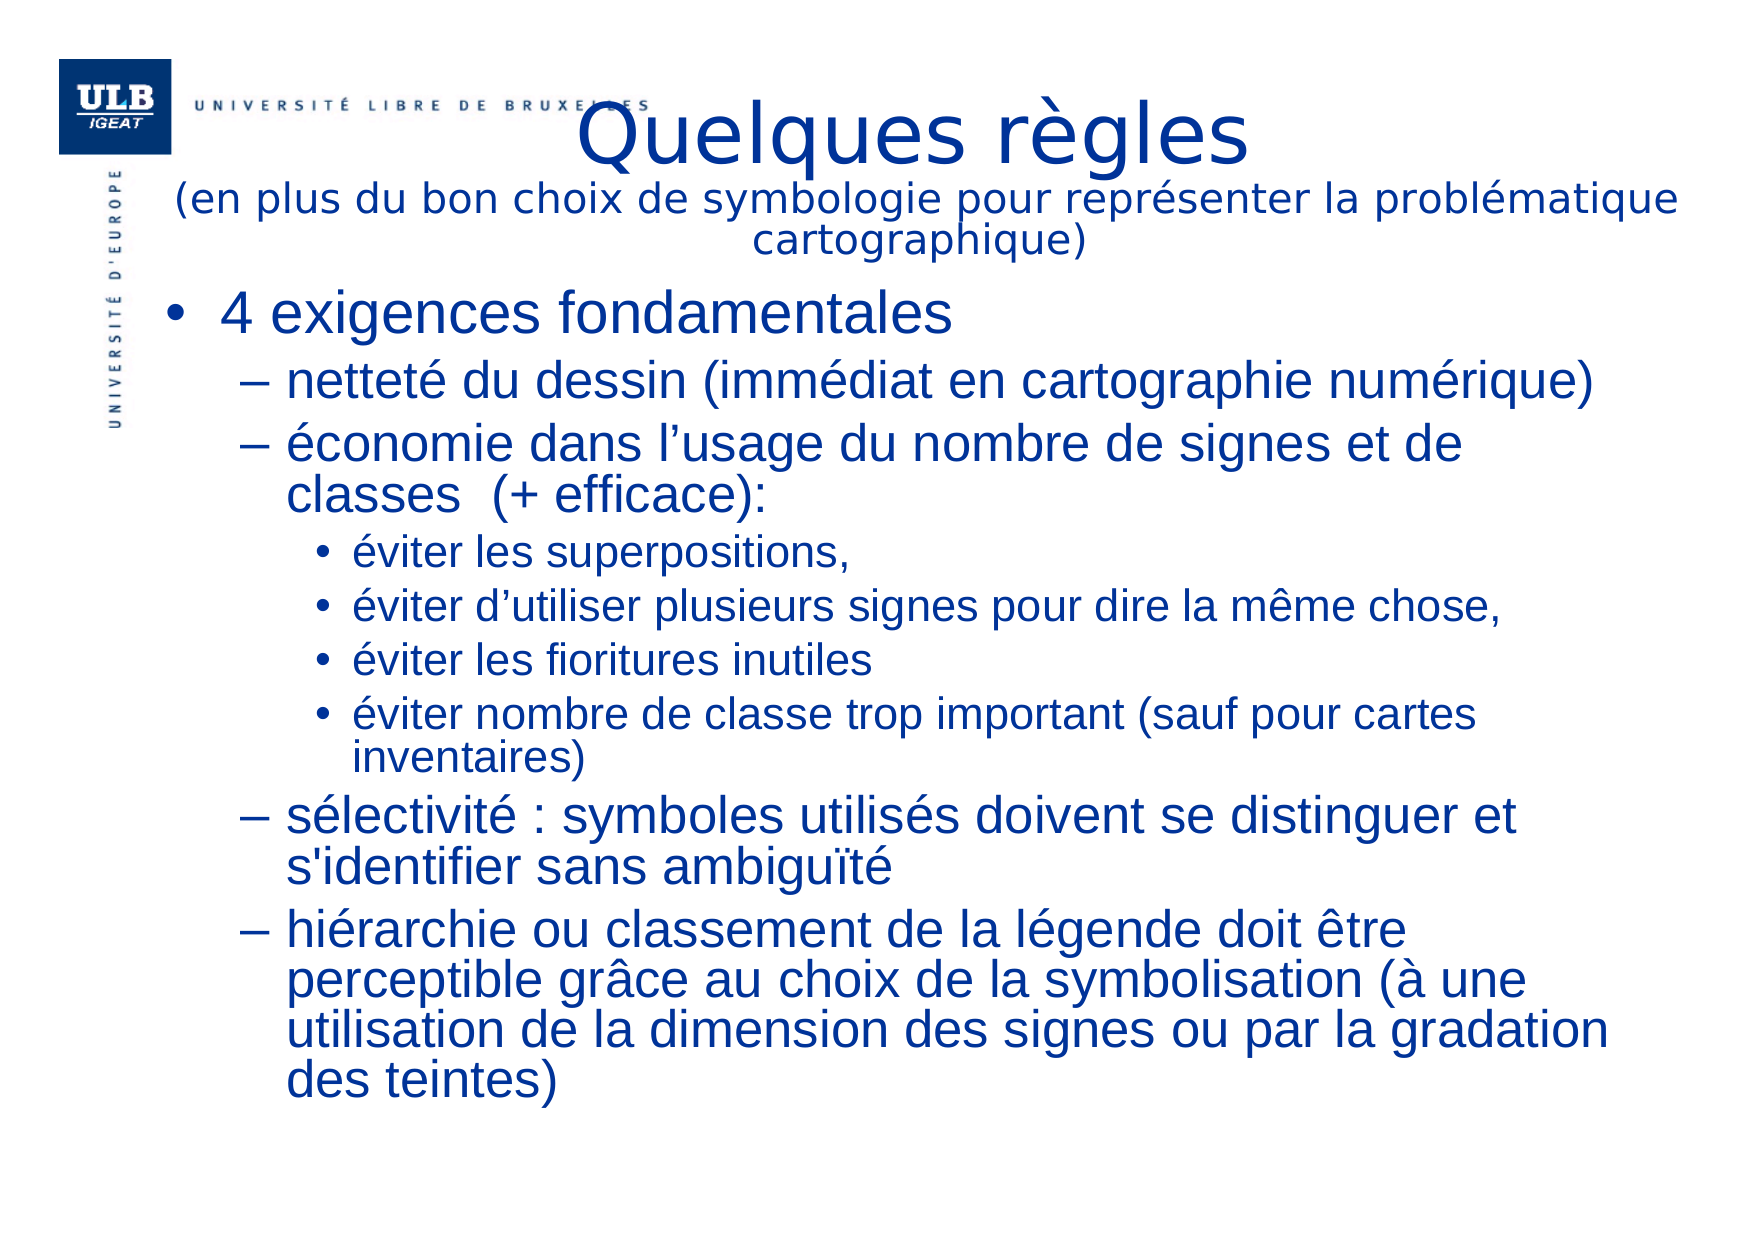

# Quelques règles (en plus du bon choix de symbologie pour représenter la problématique cartographique)
4 exigences fondamentales
netteté du dessin (immédiat en cartographie numérique)
économie dans l’usage du nombre de signes et de classes (+ efficace):
éviter les superpositions,
éviter d’utiliser plusieurs signes pour dire la même chose,
éviter les fioritures inutiles
éviter nombre de classe trop important (sauf pour cartes inventaires)
sélectivité : symboles utilisés doivent se distinguer et s'identifier sans ambiguïté
hiérarchie ou classement de la légende doit être perceptible grâce au choix de la symbolisation (à une utilisation de la dimension des signes ou par la gradation des teintes)